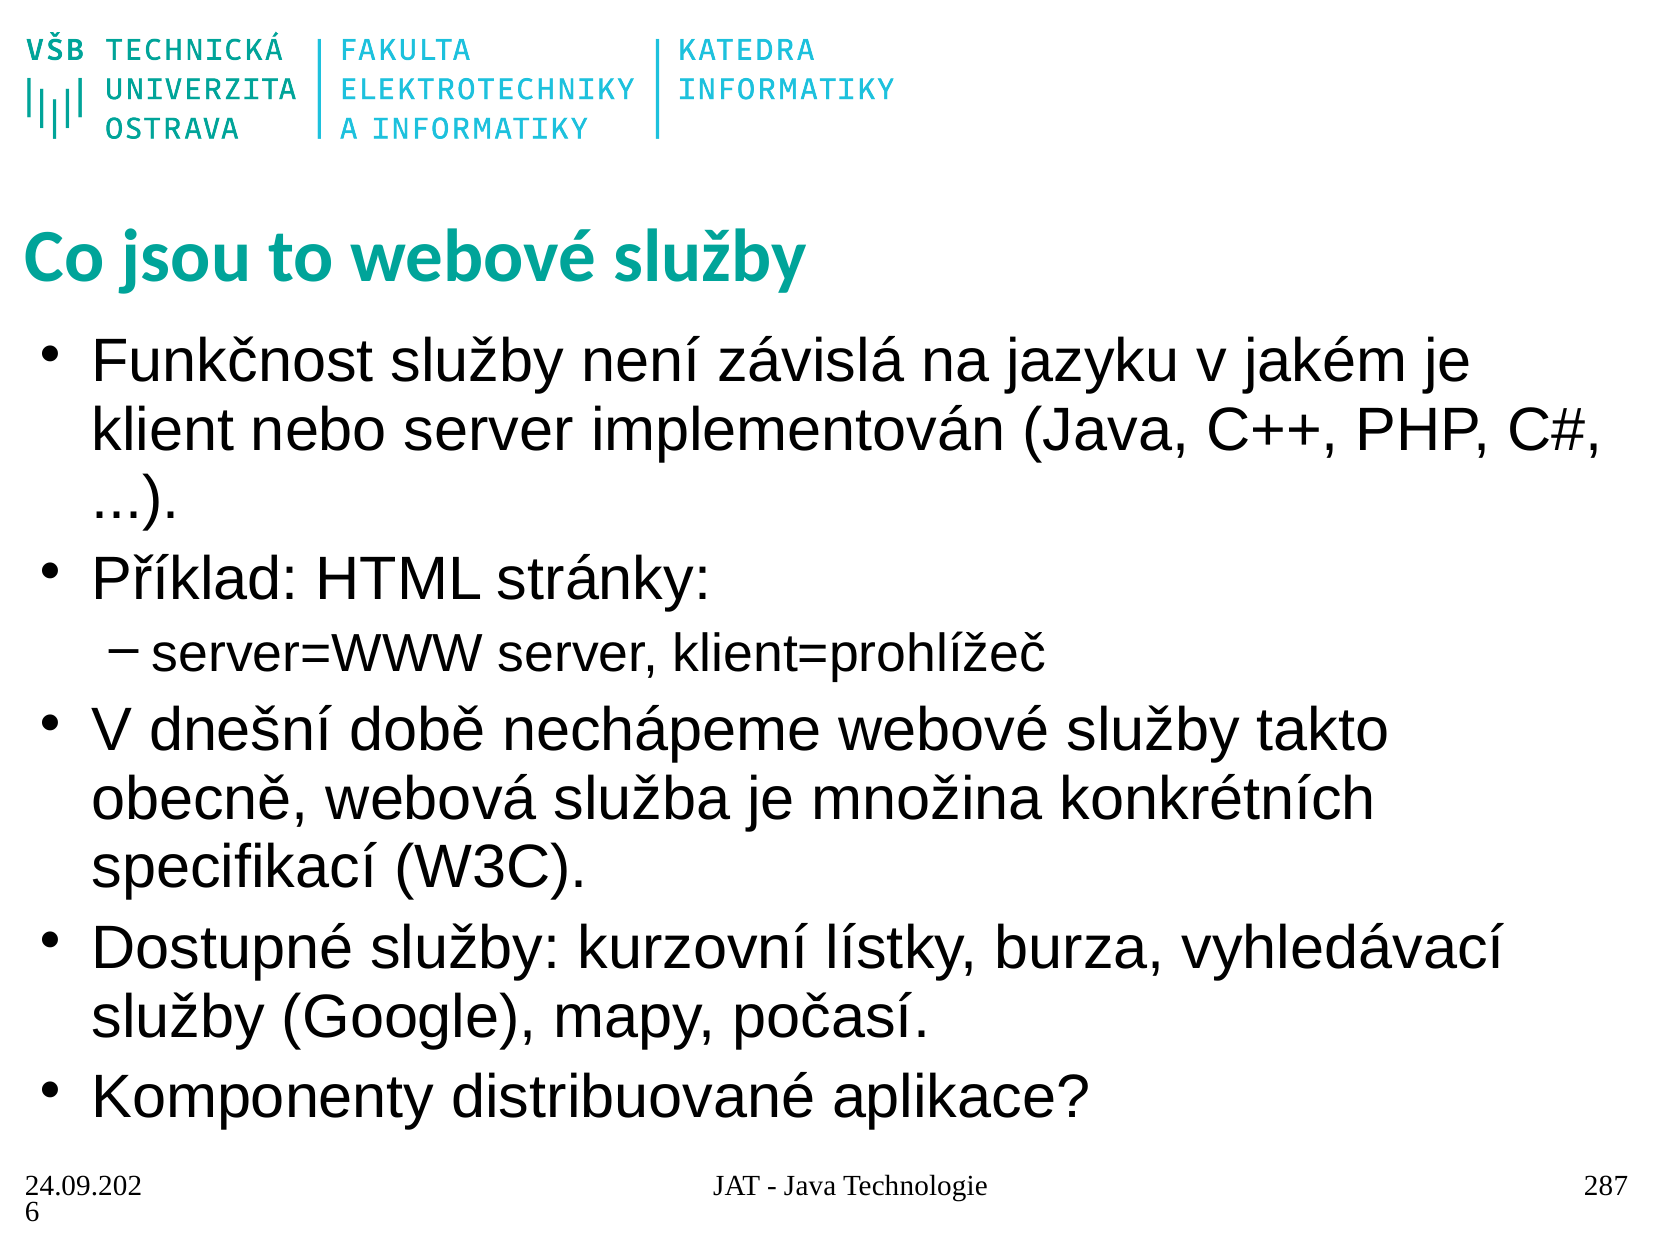

Co jsou to webové služby
# Funkčnost služby není závislá na jazyku v jakém je klient nebo server implementován (Java, C++, PHP, C#, ...).
Příklad: HTML stránky:
server=WWW server, klient=prohlížeč
V dnešní době nechápeme webové služby takto obecně, webová služba je množina konkrétních specifikací (W3C).
Dostupné služby: kurzovní lístky, burza, vyhledávací služby (Google), mapy, počasí.
Komponenty distribuované aplikace?
JAT - Java Technologie
287